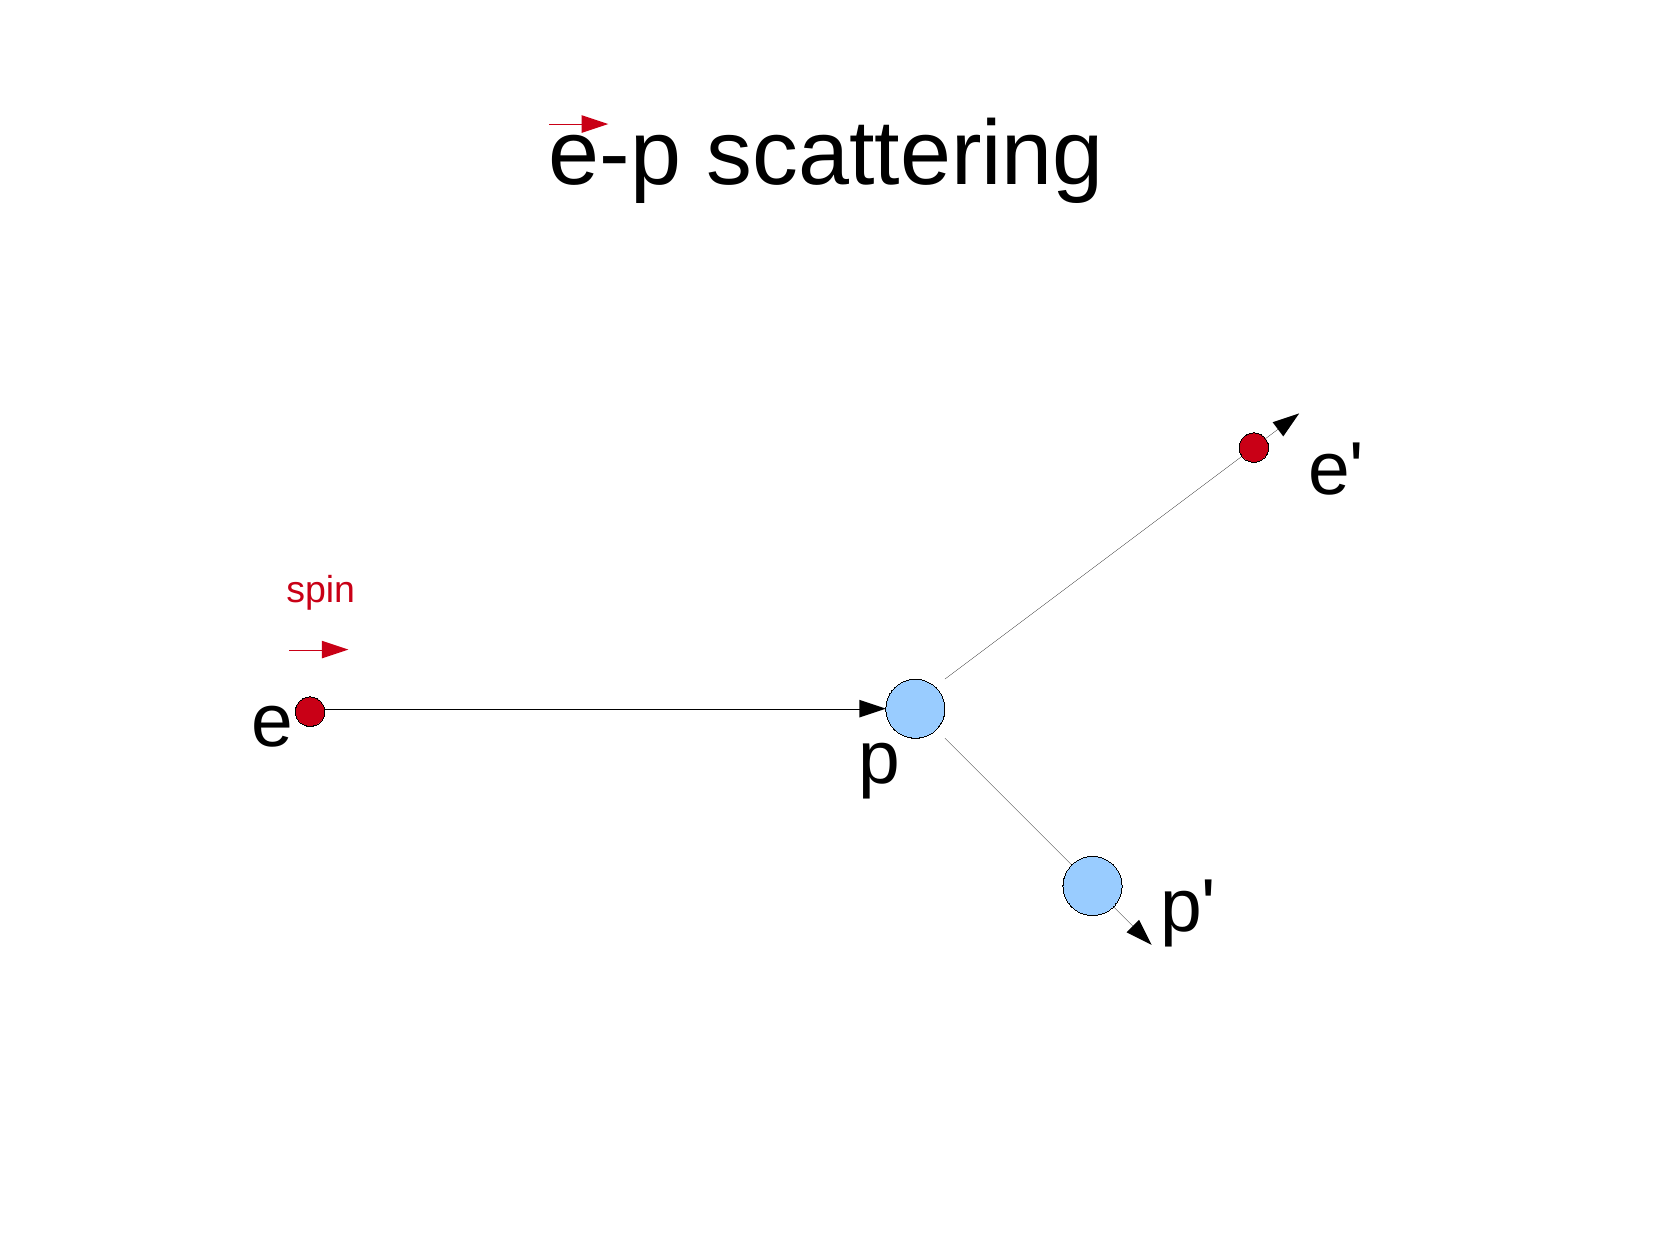

# e-p scattering
e'
spin
e
p
p'